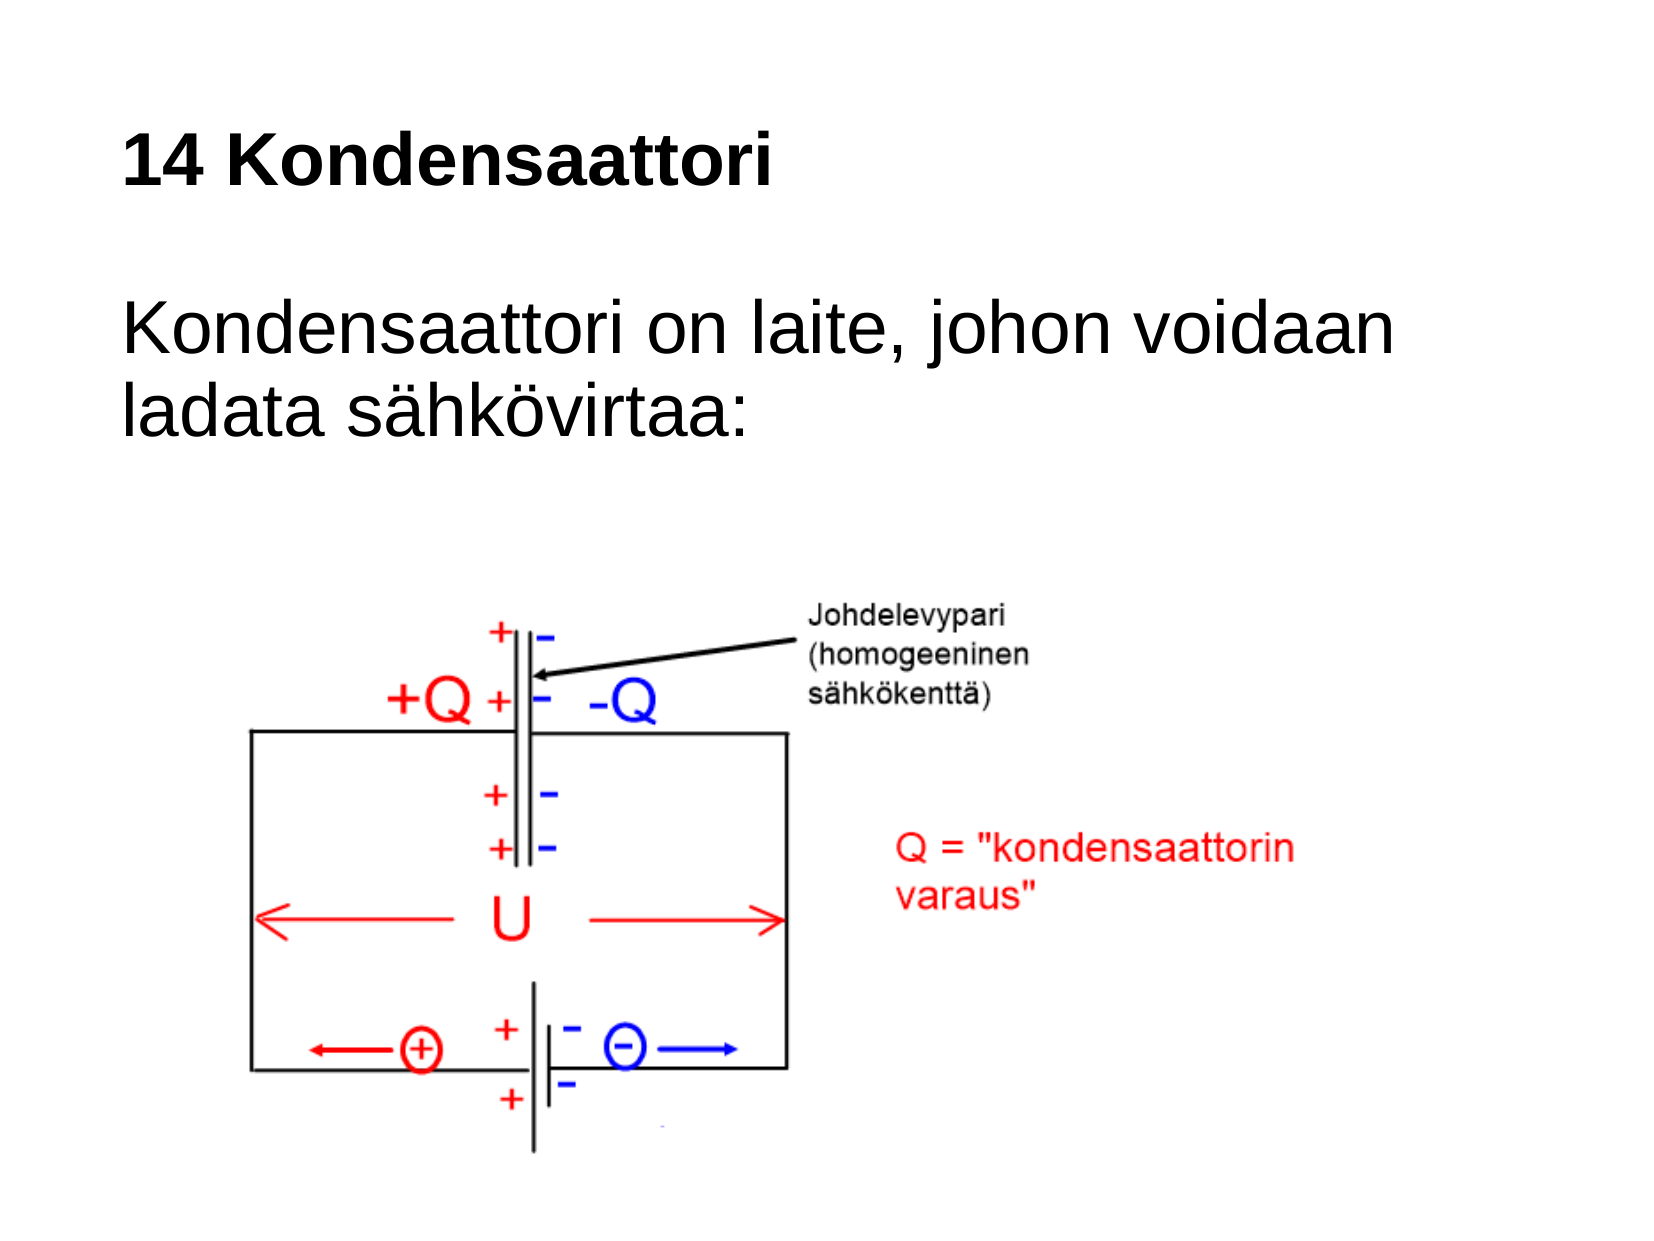

14 Kondensaattori
Kondensaattori on laite, johon voidaan ladata sähkövirtaa: